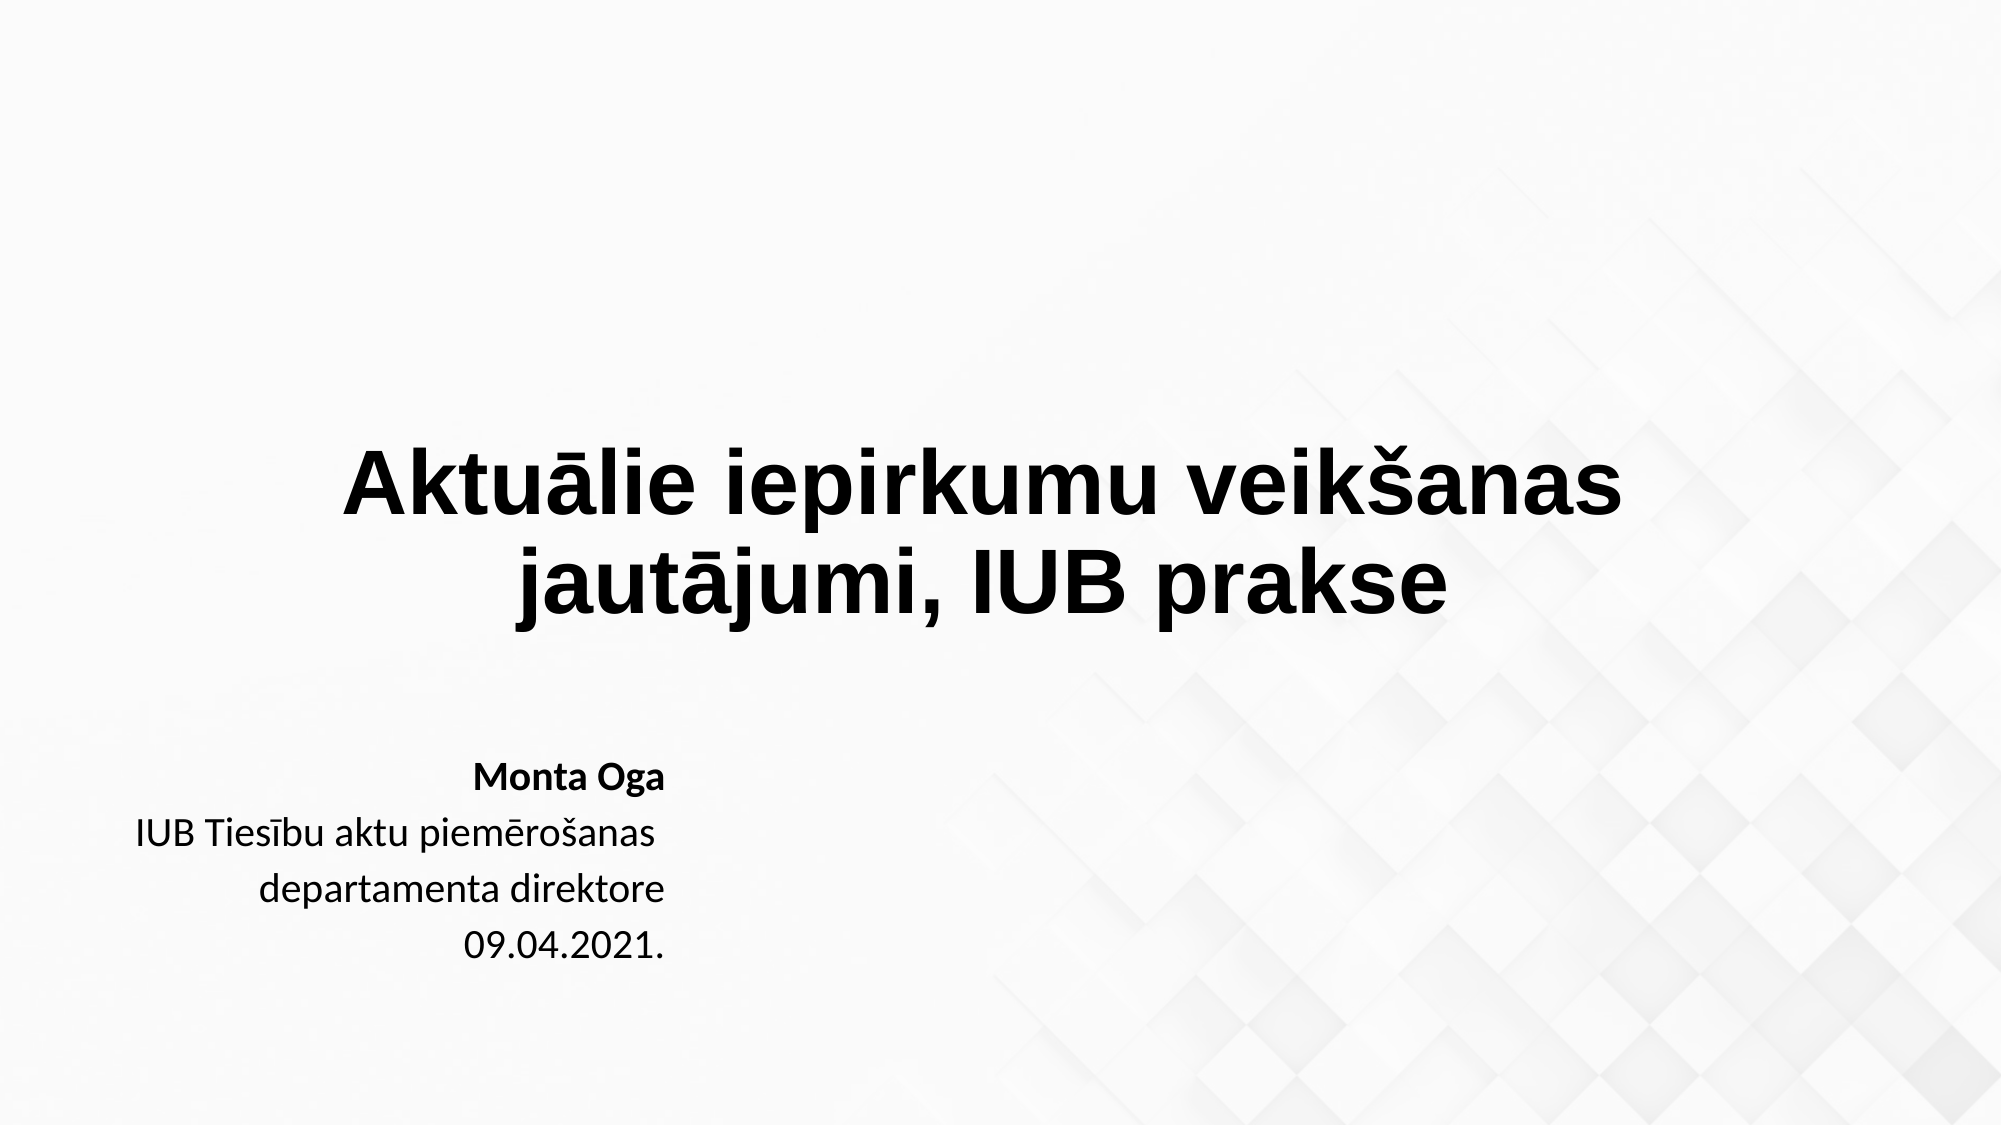

# Aktuālie iepirkumu veikšanas jautājumi, IUB prakse
Monta Oga
IUB Tiesību aktu piemērošanas
departamenta direktore
09.04.2021.